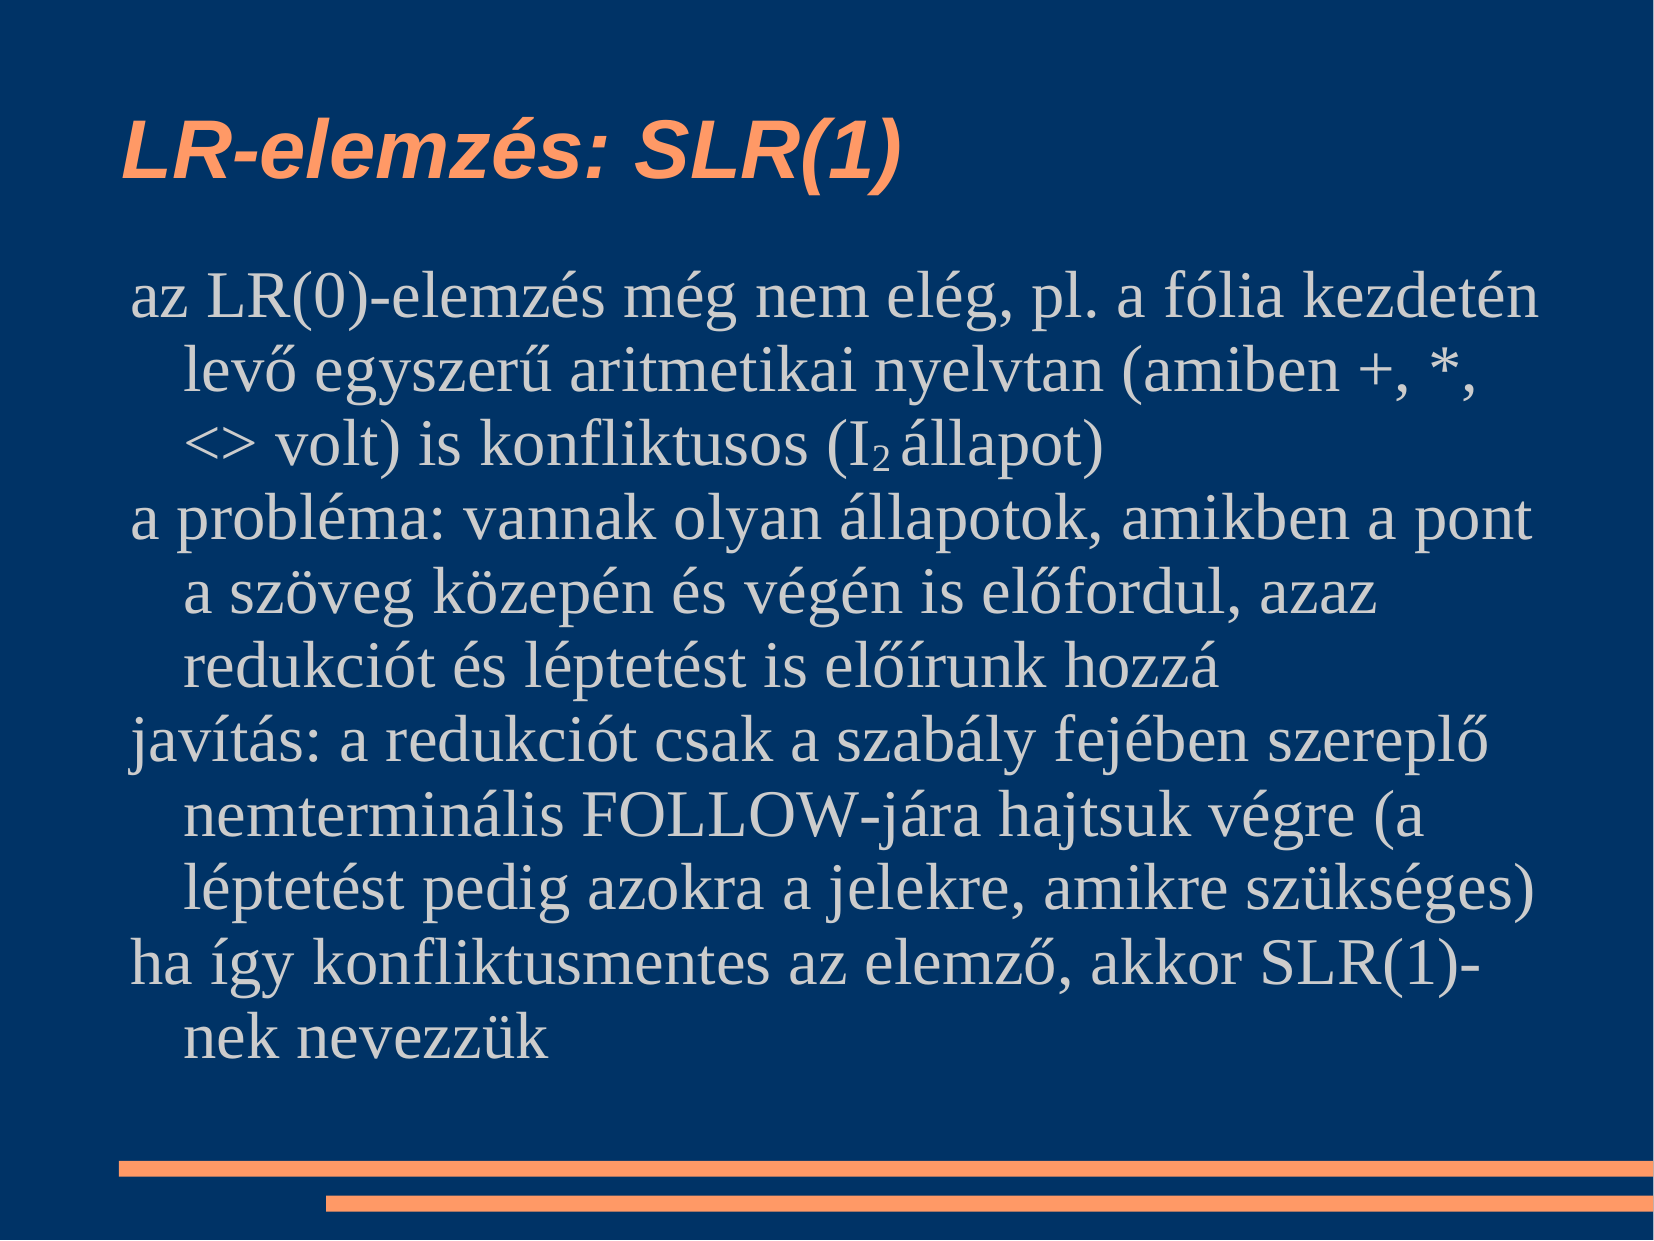

# LR-elemzés: SLR(1)
az LR(0)-elemzés még nem elég, pl. a fólia kezdetén levő egyszerű aritmetikai nyelvtan (amiben +, *, <> volt) is konfliktusos (I2 állapot)
a probléma: vannak olyan állapotok, amikben a pont a szöveg közepén és végén is előfordul, azaz redukciót és léptetést is előírunk hozzá
javítás: a redukciót csak a szabály fejében szereplő nemterminális FOLLOW-jára hajtsuk végre (a léptetést pedig azokra a jelekre, amikre szükséges)
ha így konfliktusmentes az elemző, akkor SLR(1)-nek nevezzük